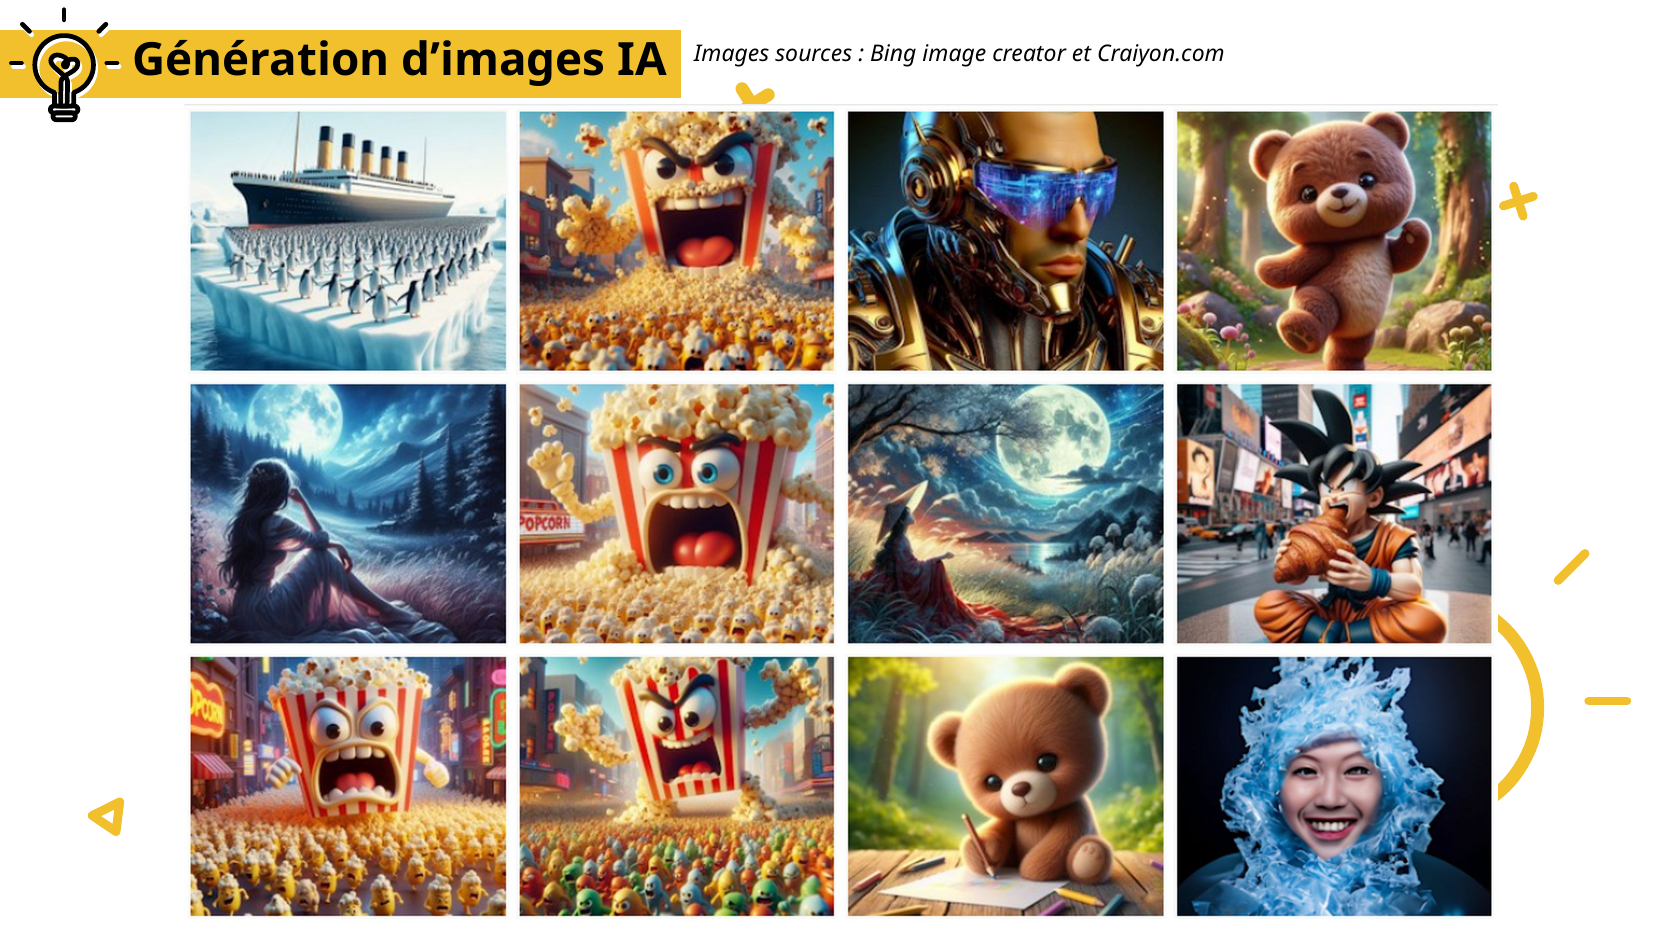

Génération d’images IA
Images sources : Bing image creator et Craiyon.com
#